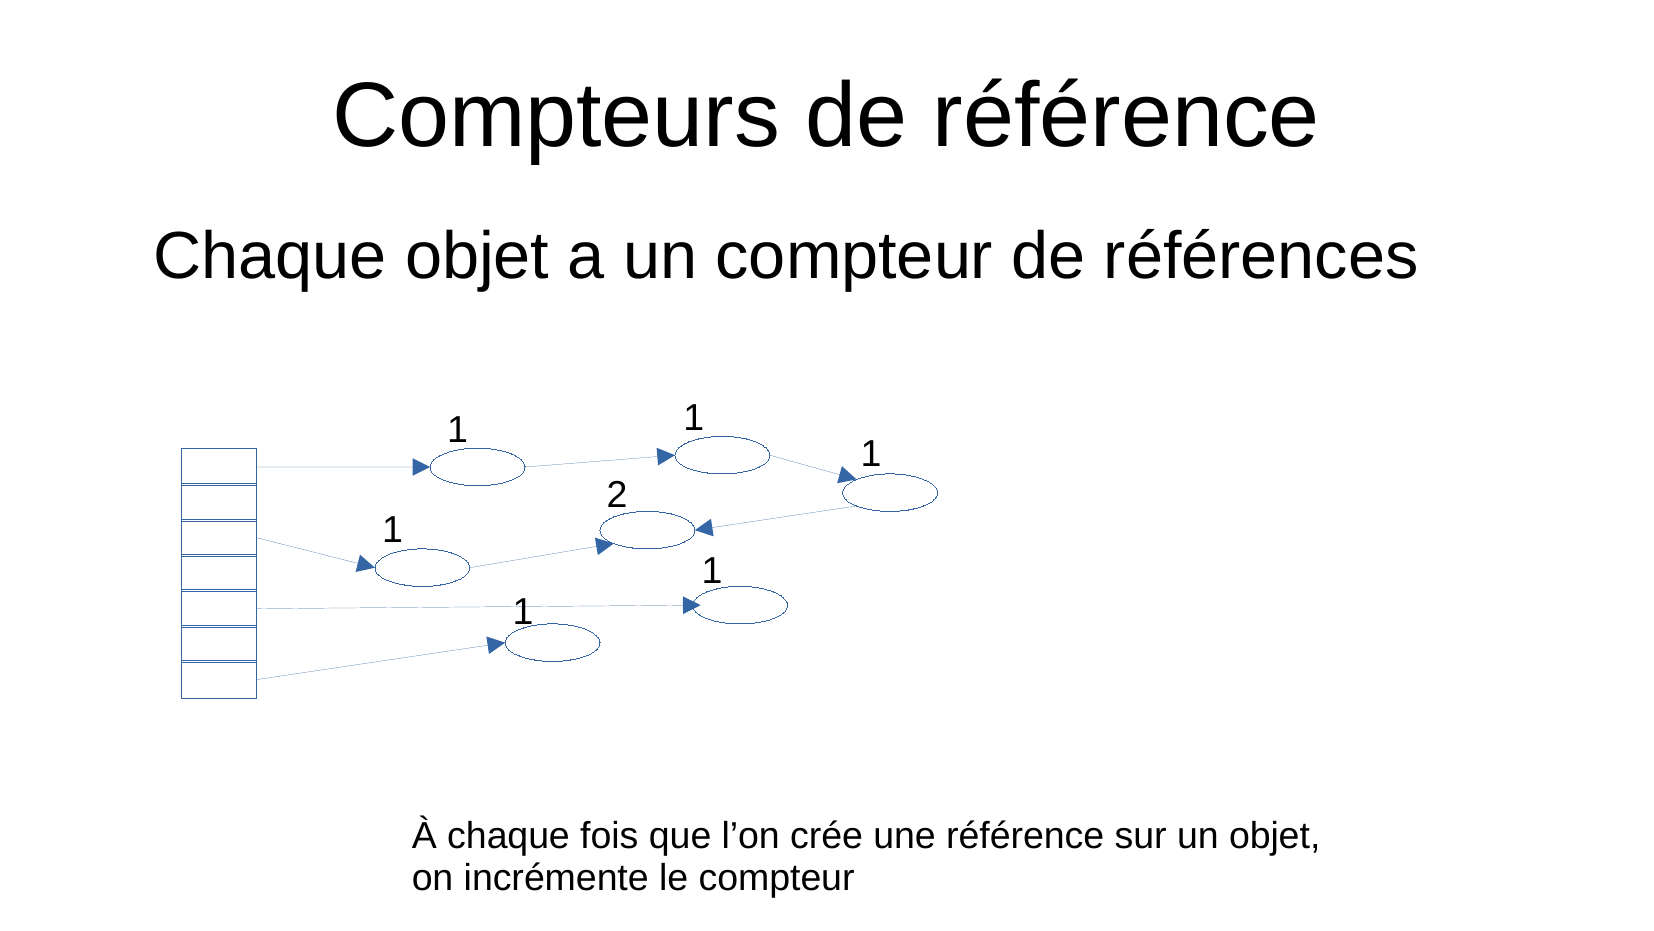

# Compteurs de référence
Chaque objet a un compteur de références
1
1
1
2
1
1
1
À chaque fois que l’on crée une référence sur un objet,
on incrémente le compteur